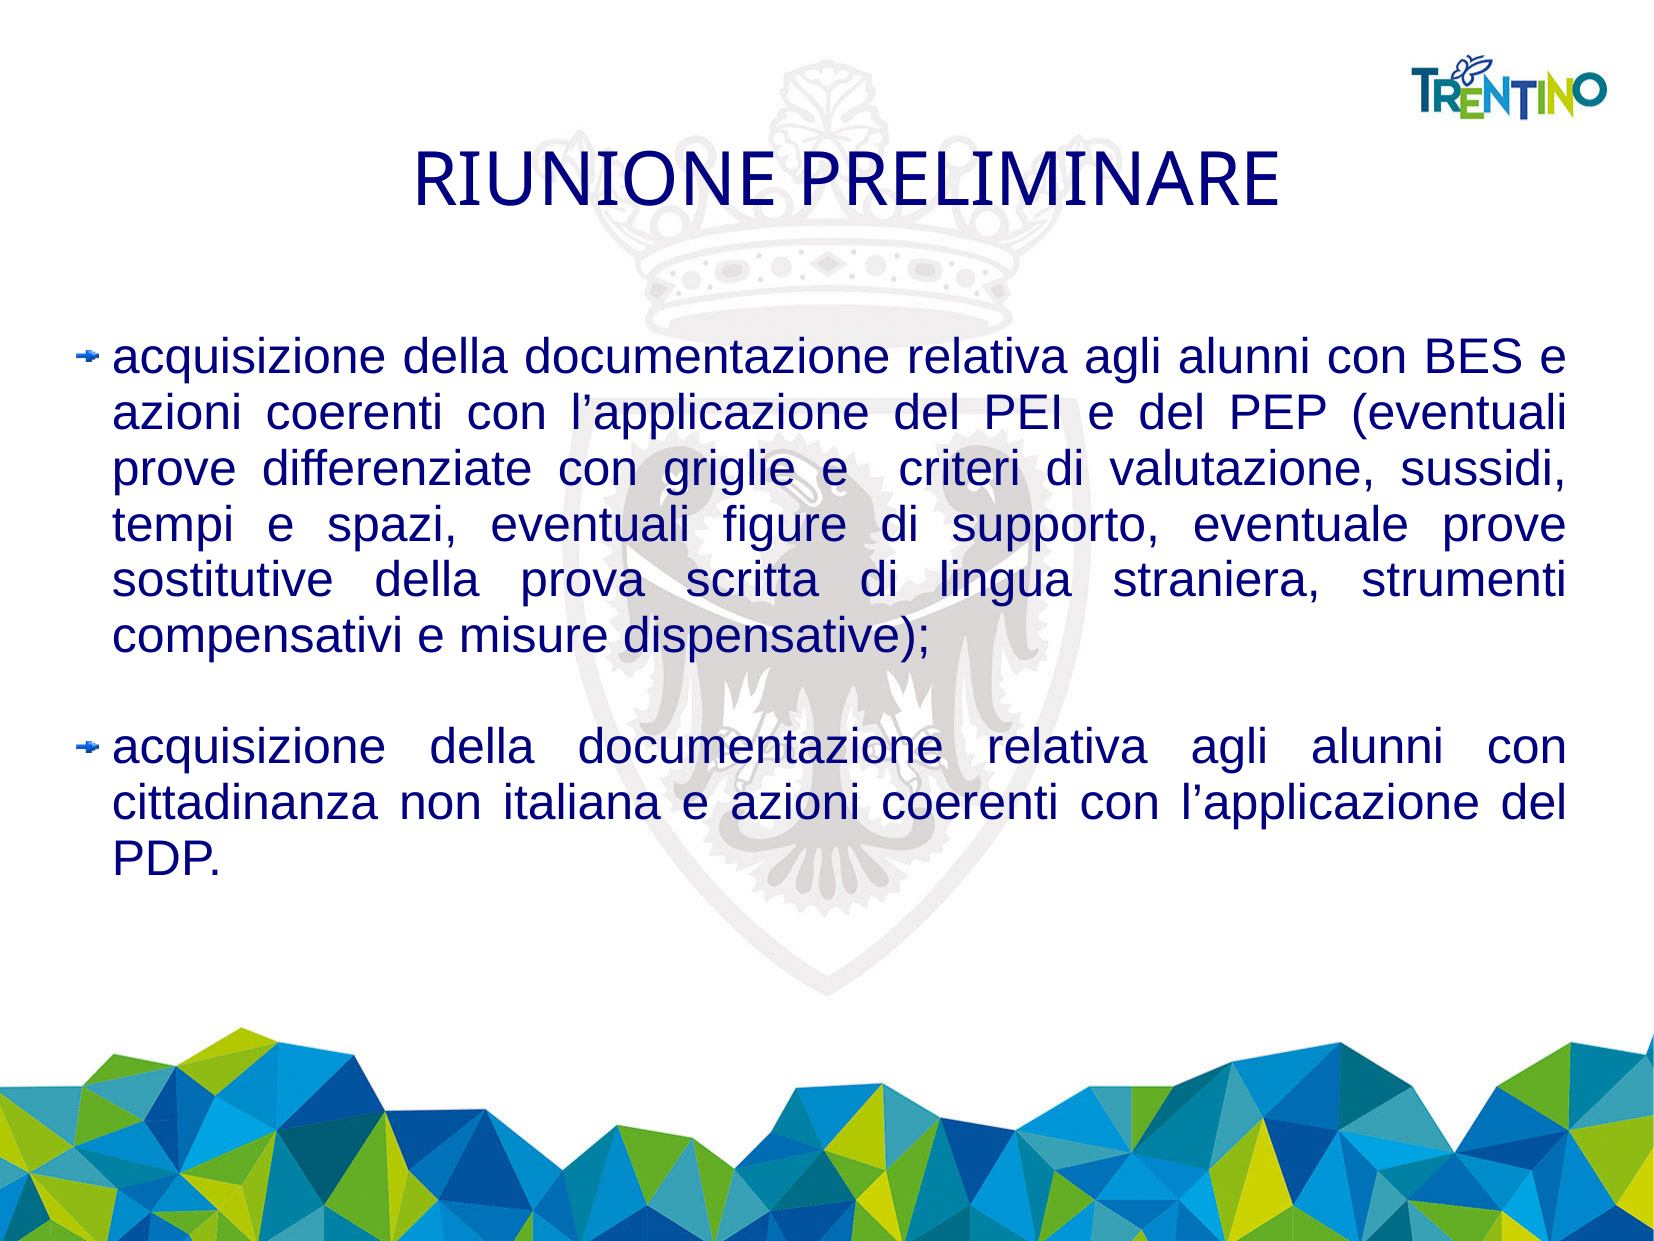

RIUNIONE PRELIMINARE
acquisizione della documentazione relativa agli alunni con BES e azioni coerenti con l’applicazione del PEI e del PEP (eventuali prove differenziate con griglie e criteri di valutazione, sussidi, tempi e spazi, eventuali figure di supporto, eventuale prove sostitutive della prova scritta di lingua straniera, strumenti compensativi e misure dispensative);
acquisizione della documentazione relativa agli alunni con cittadinanza non italiana e azioni coerenti con l’applicazione del PDP.